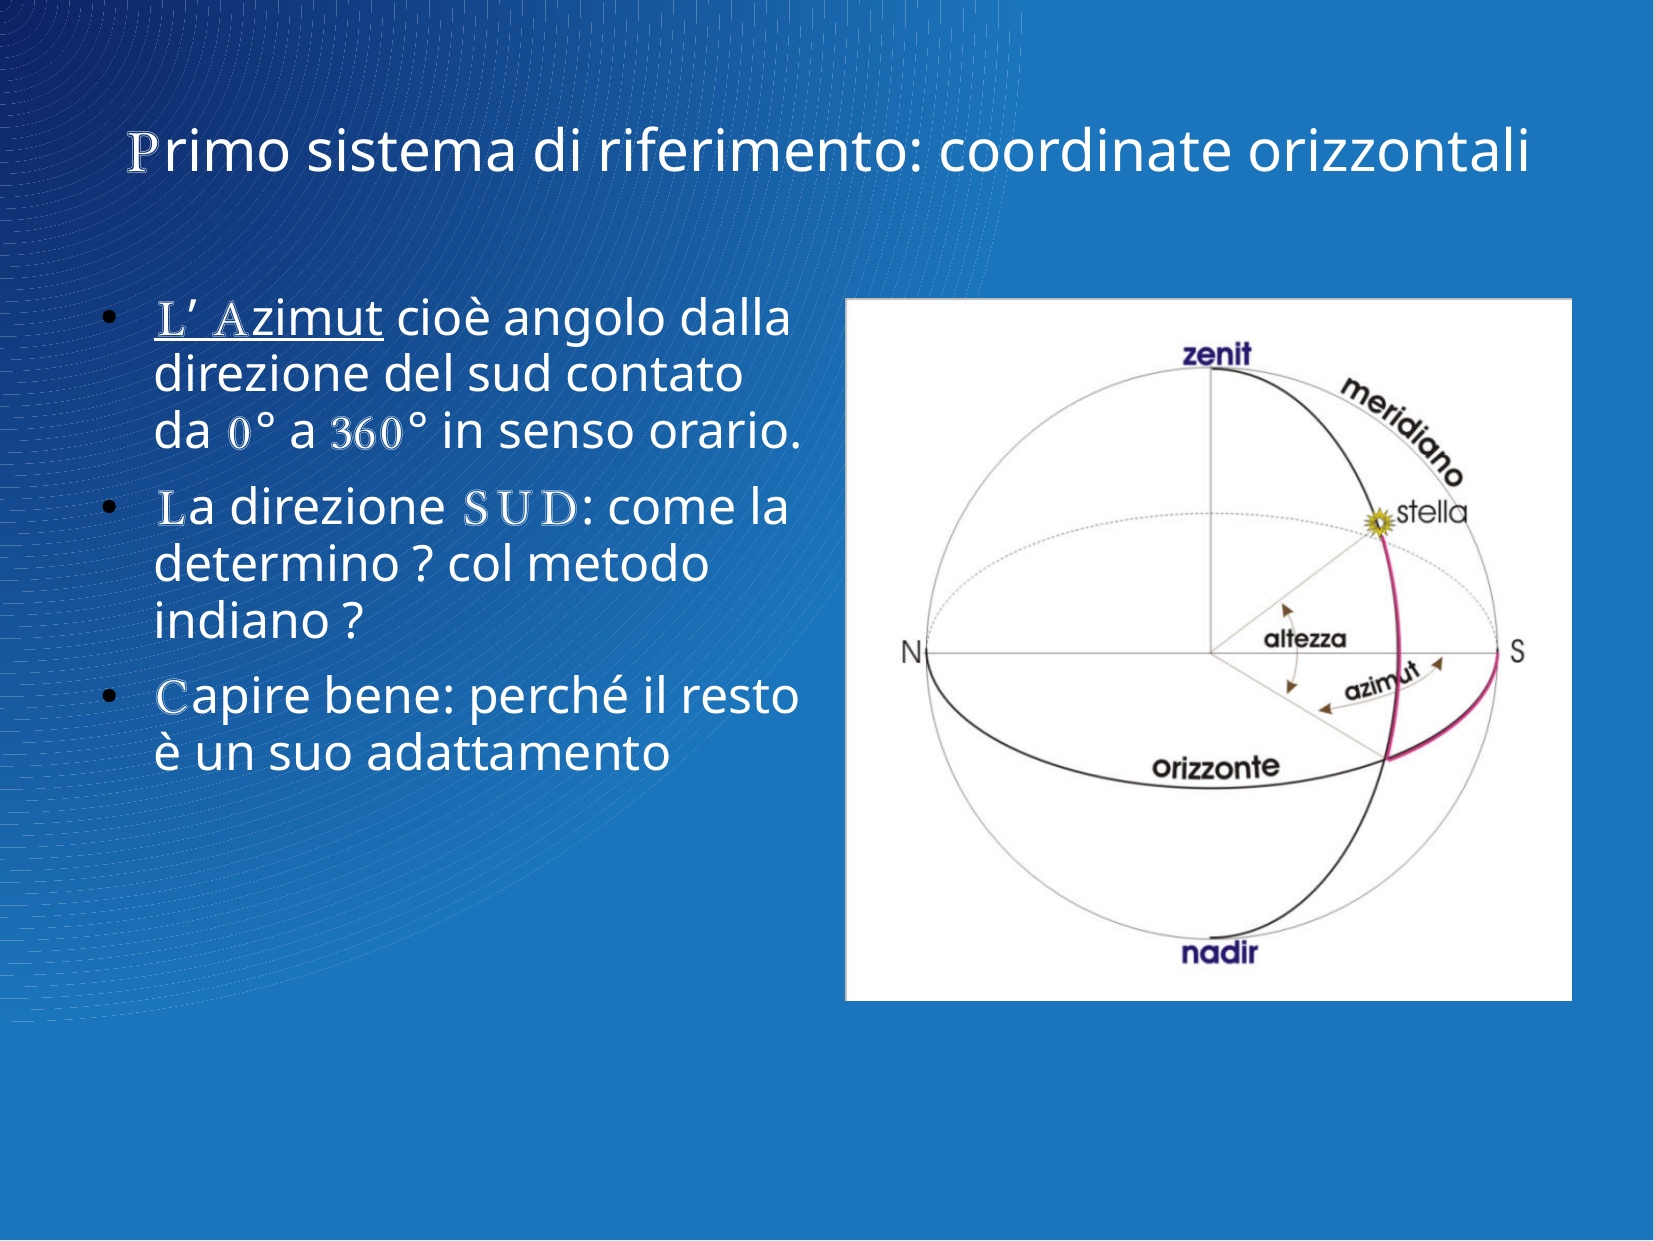

# Primo sistema di riferimento: coordinate orizzontali
L’ Azimut cioè angolo dalla direzione del sud contato da 0° a 360° in senso orario.
La direzione SUD: come la determino ? col metodo indiano ?
Capire bene: perché il resto è un suo adattamento